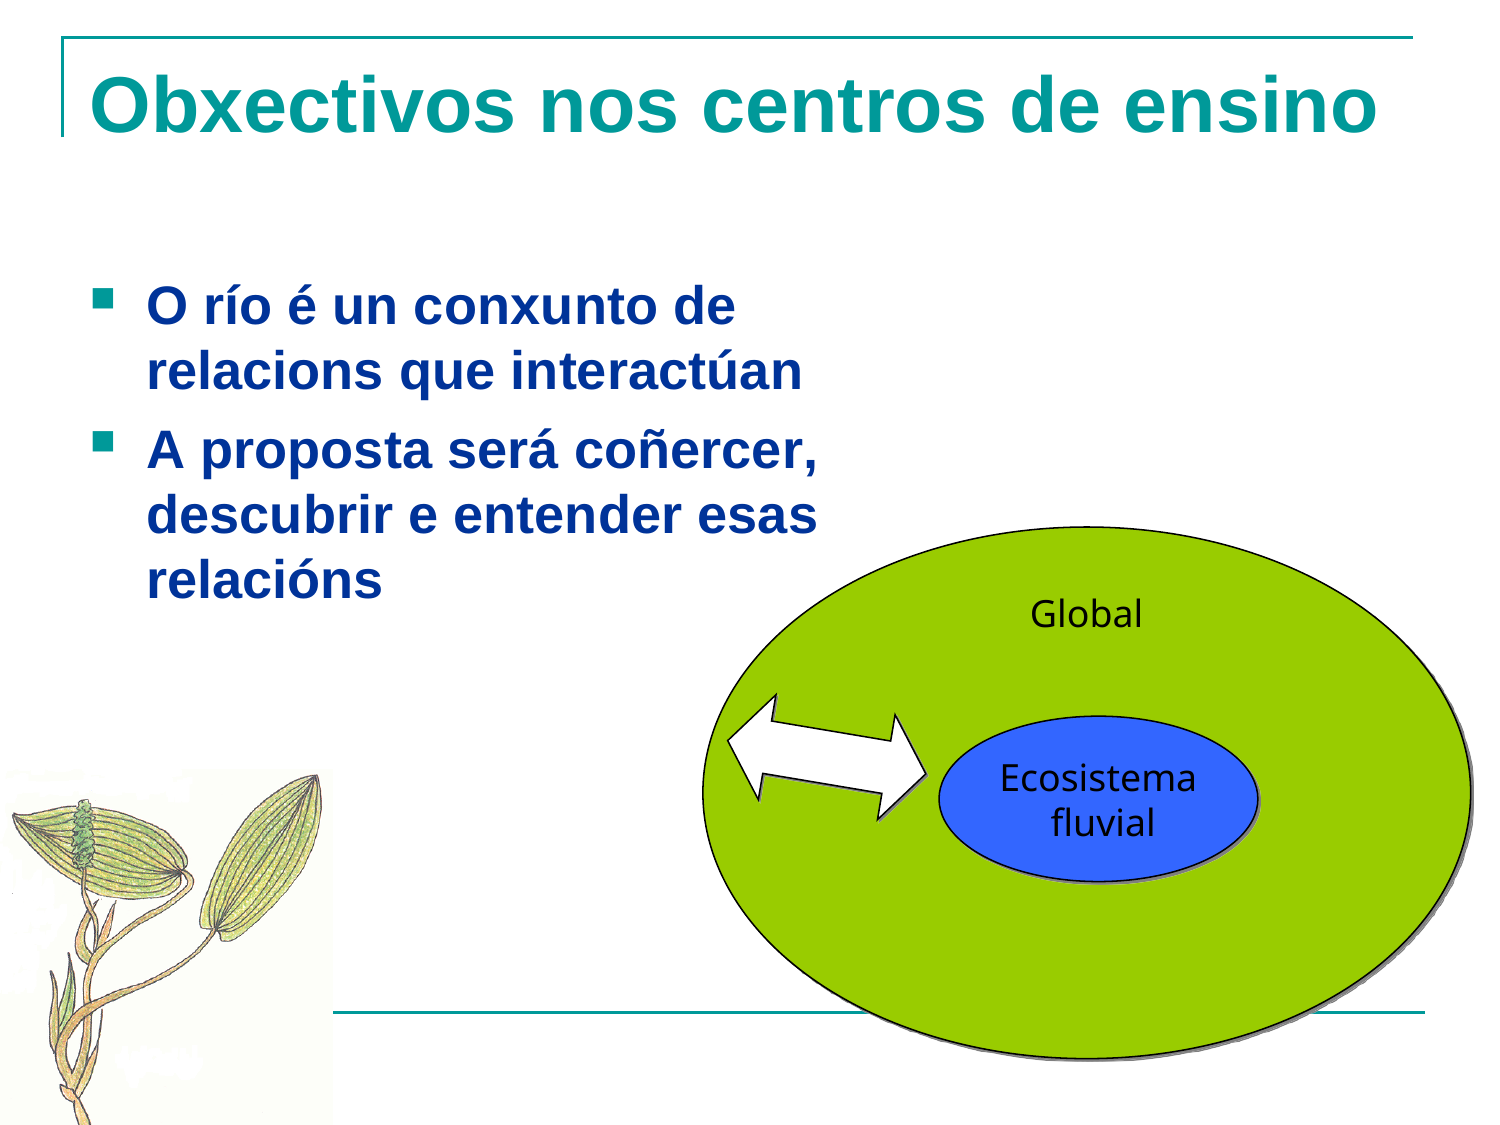

# Obxectivos nos centros de ensino
O río é un conxunto de relacions que interactúan
A proposta será coñercer, descubrir e entender esas relacións
Global
Ecosistema
 fluvial